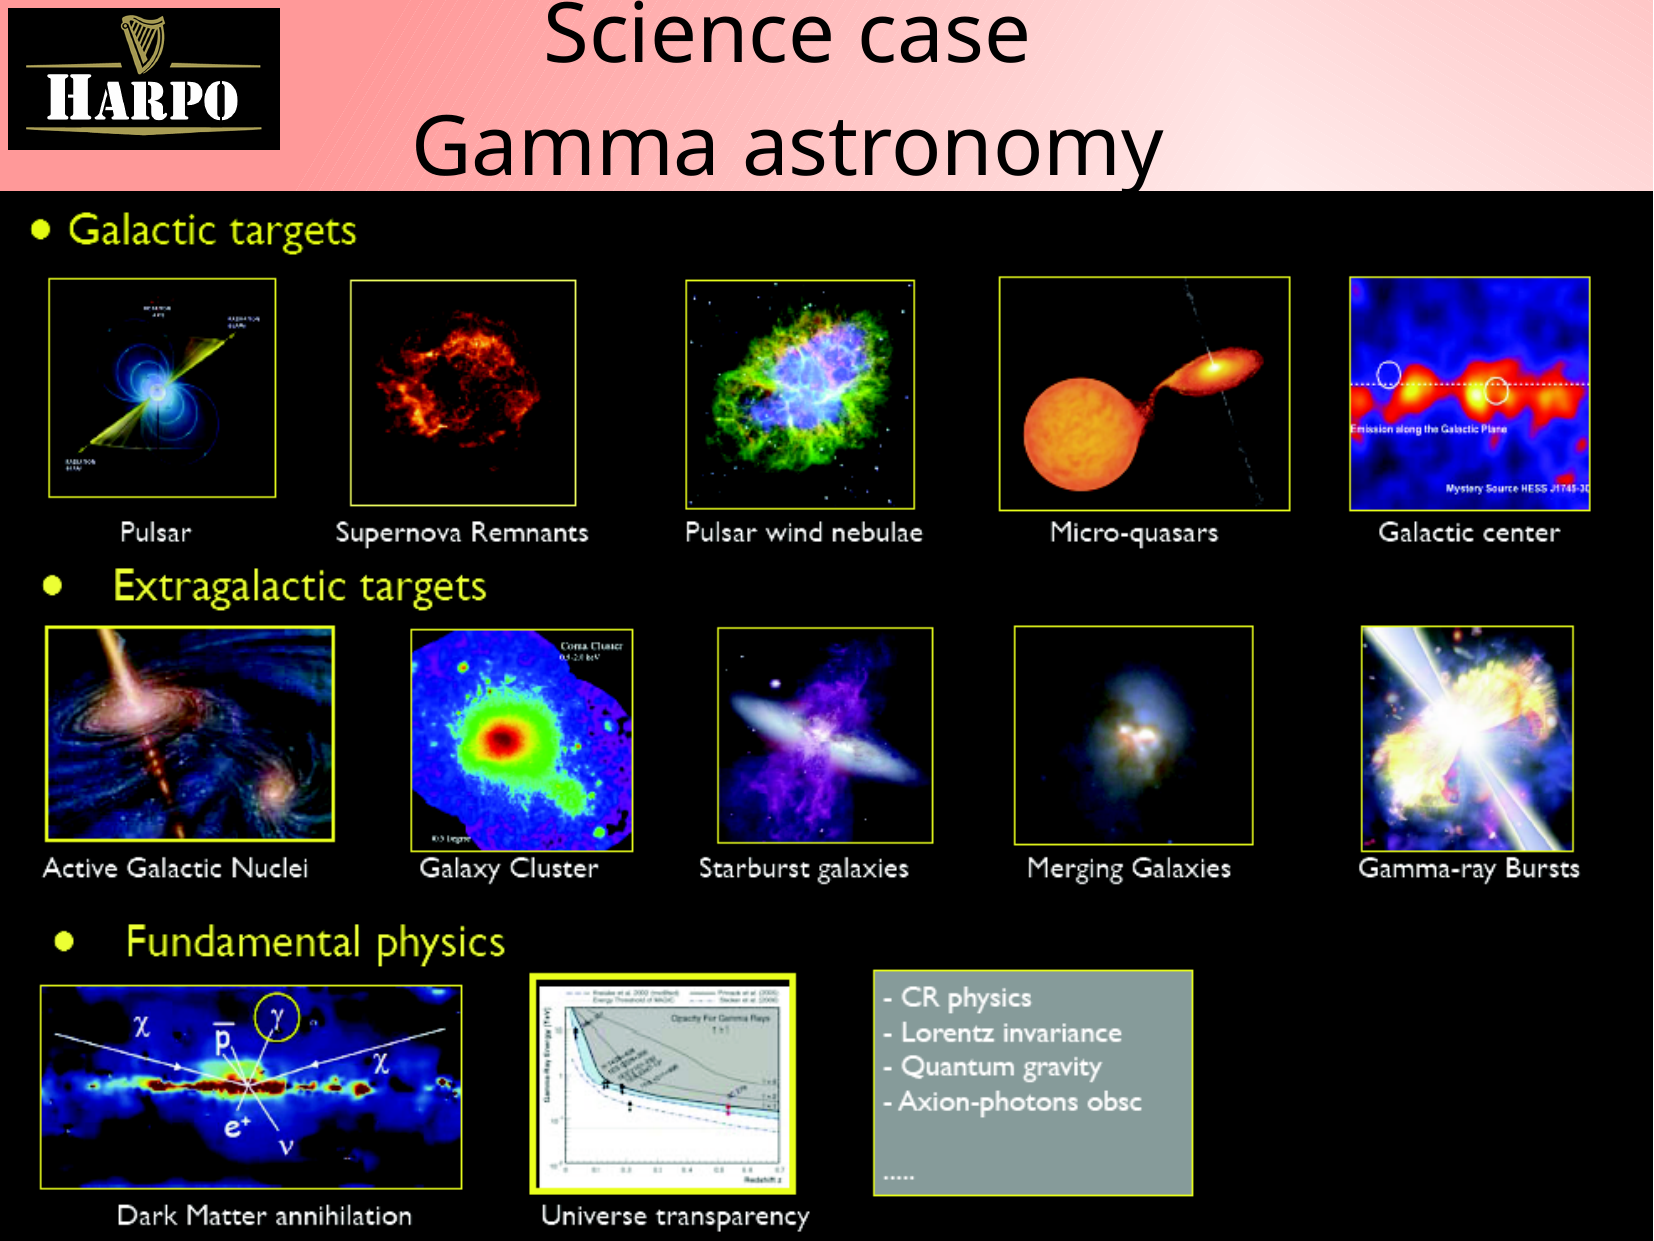

# Science case Gamma astronomy
Colloque Grands Instruments: HARPOPhilippe GROS
2014-04-02
3